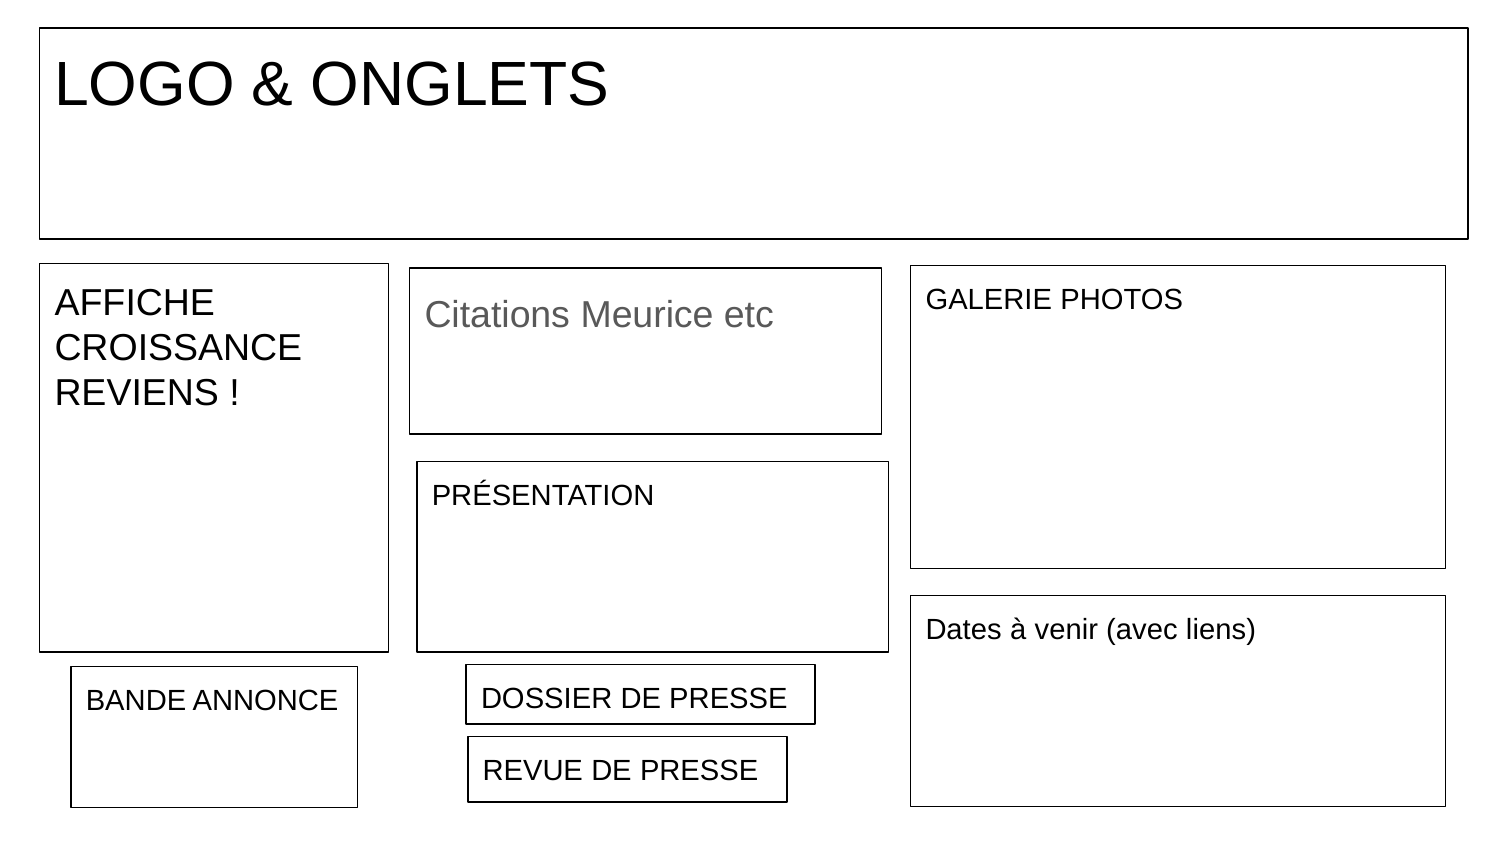

LOGO & ONGLETS
# AFFICHE CROISSANCE REVIENS !
GALERIE PHOTOS
Citations Meurice etc
PRÉSENTATION
Dates à venir (avec liens)
DOSSIER DE PRESSE
BANDE ANNONCE
REVUE DE PRESSE